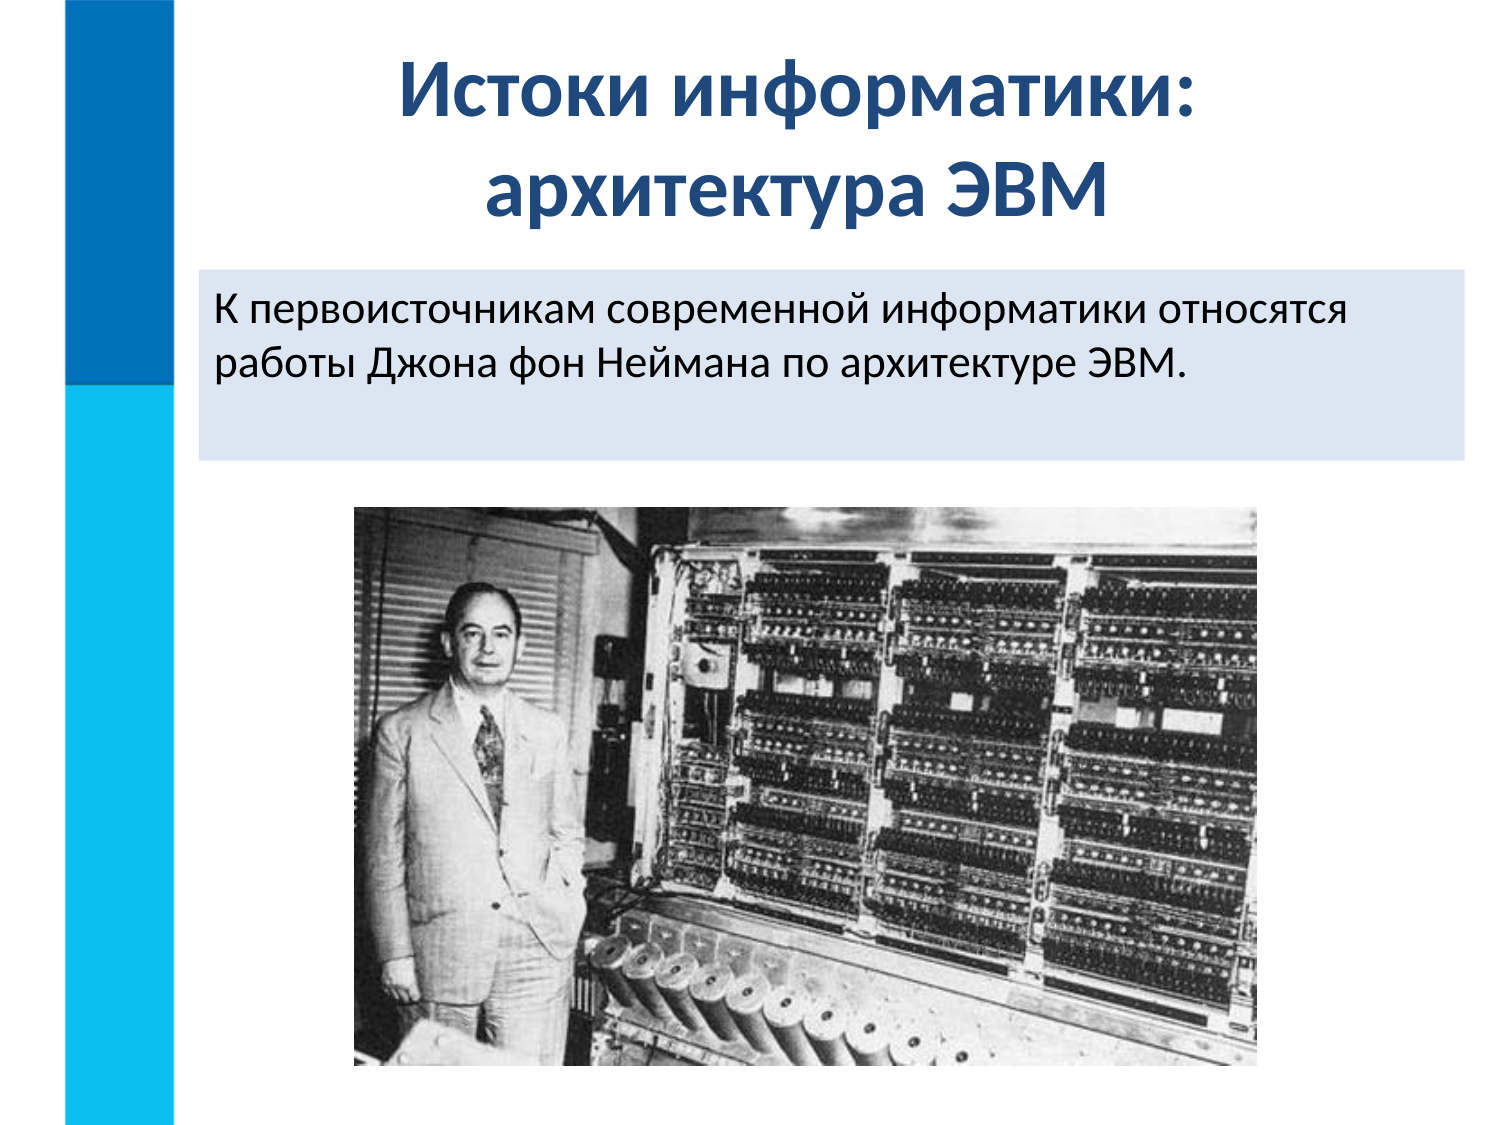

Истоки информатики: архитектура ЭВМ
К первоисточникам современной информатики относятся работы Джона фон Неймана по архитектуре ЭВМ.